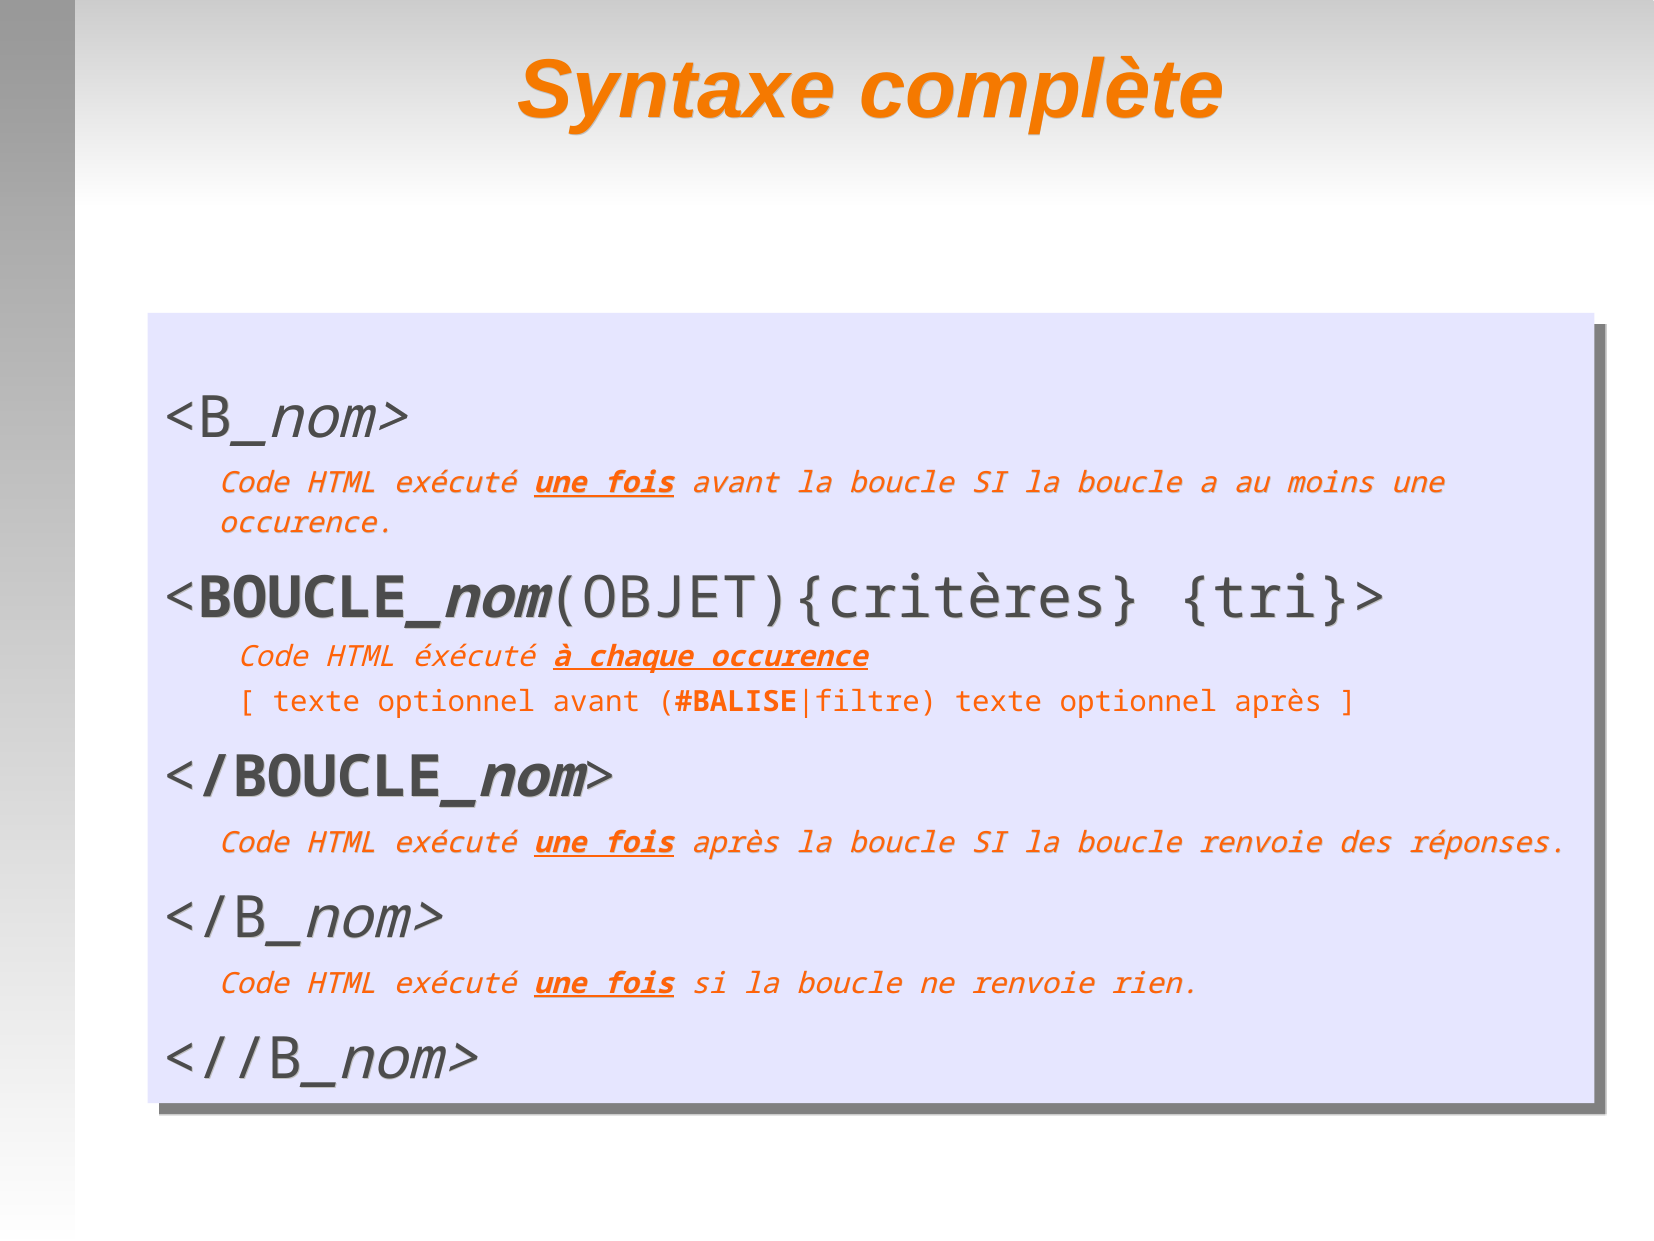

Syntaxe complète
# <B_nom>
	Code HTML exécuté une fois avant la boucle SI la boucle a au moins une occurence.
<BOUCLE_nom(OBJET){critères} {tri}>
Code HTML éxécuté à chaque occurence
[ texte optionnel avant (#BALISE|filtre) texte optionnel après ]
</BOUCLE_nom>
	Code HTML exécuté une fois après la boucle SI la boucle renvoie des réponses.
</B_nom>
	Code HTML exécuté une fois si la boucle ne renvoie rien.
<//B_nom>